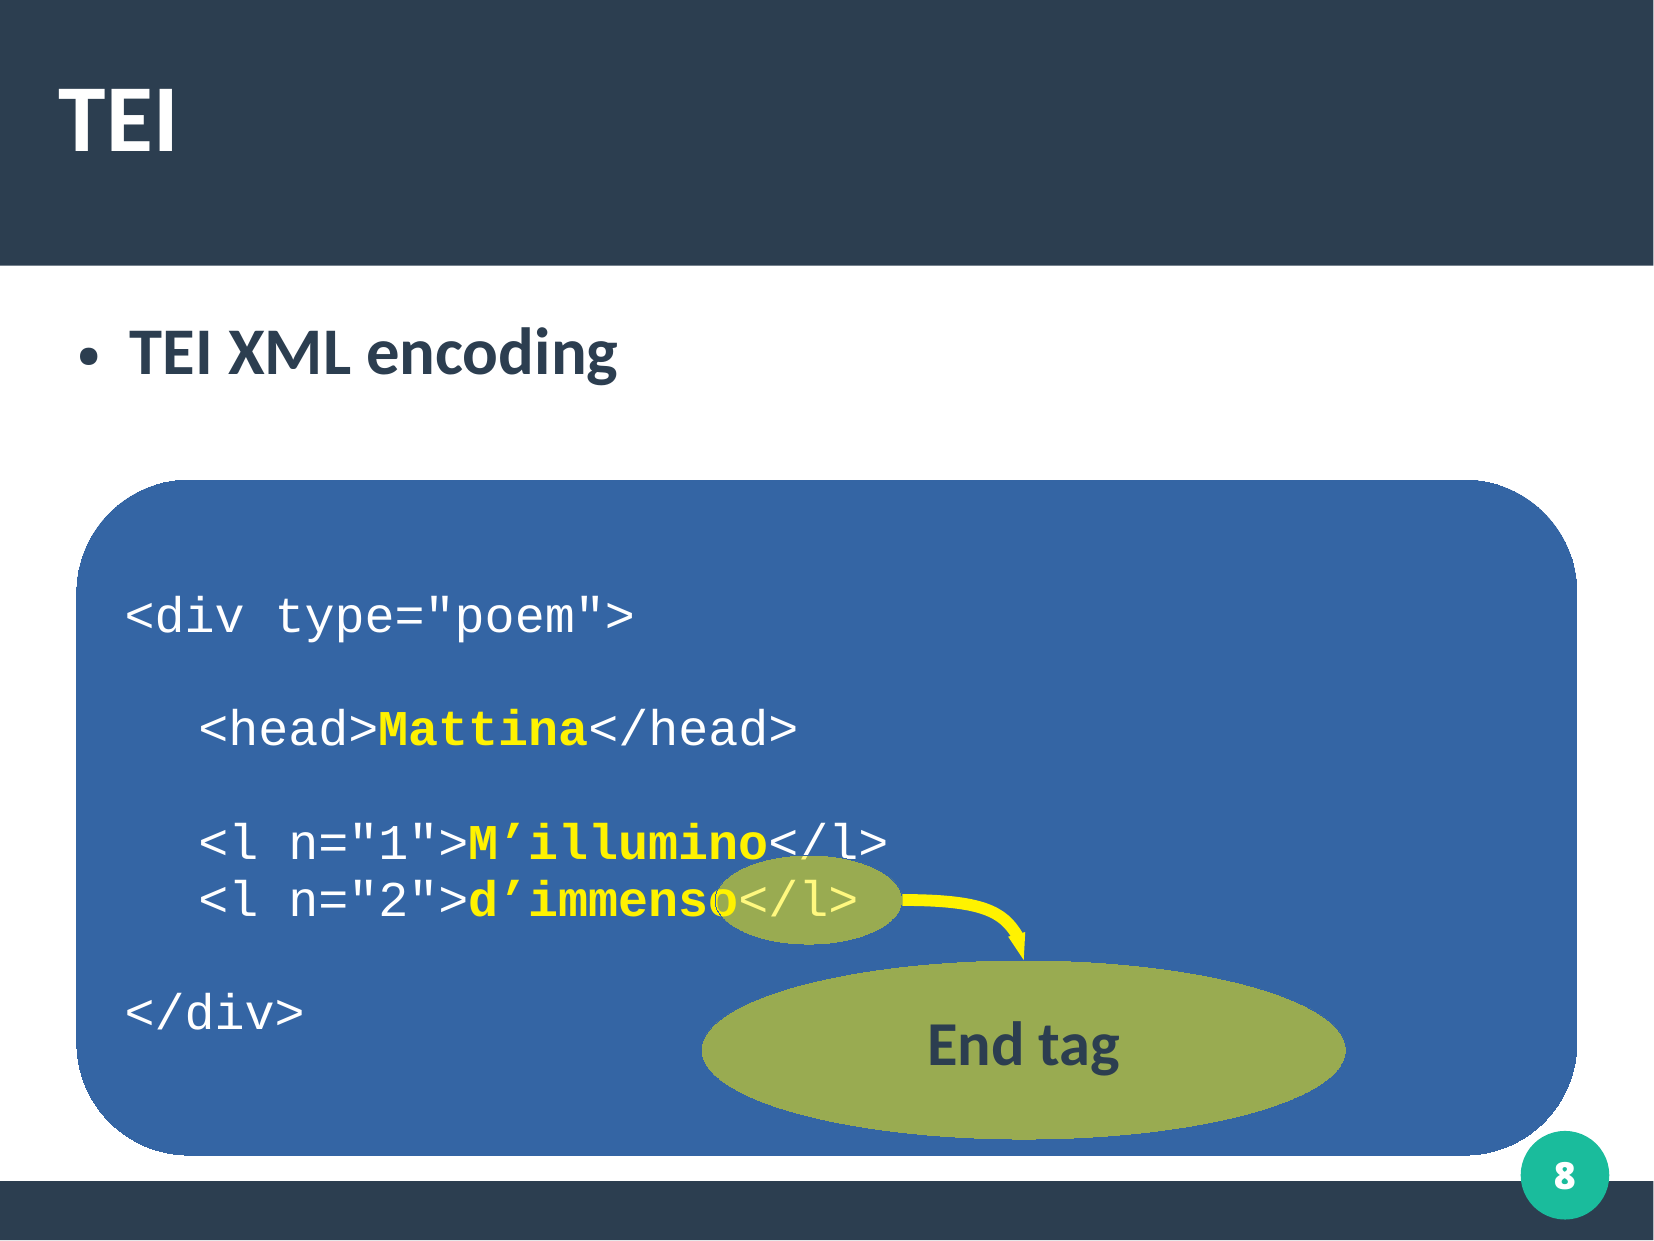

# TEI
TEI XML encoding
<div type="poem">
	<head>Mattina</head>
	<l n="1">M’illumino</l>
	<l n="2">d’immenso</l>
</div>
<div type="poem">
	<head>Mattina</head>
	<l n="1">M’illumino</l>
	<l n="2">d’immenso</l>
</div>
<div type="poem">
	<head>Mattina</head>
	<l n="1">M’illumino</l>
	<l n="2">d’immenso</l>
</div>
End tag
8